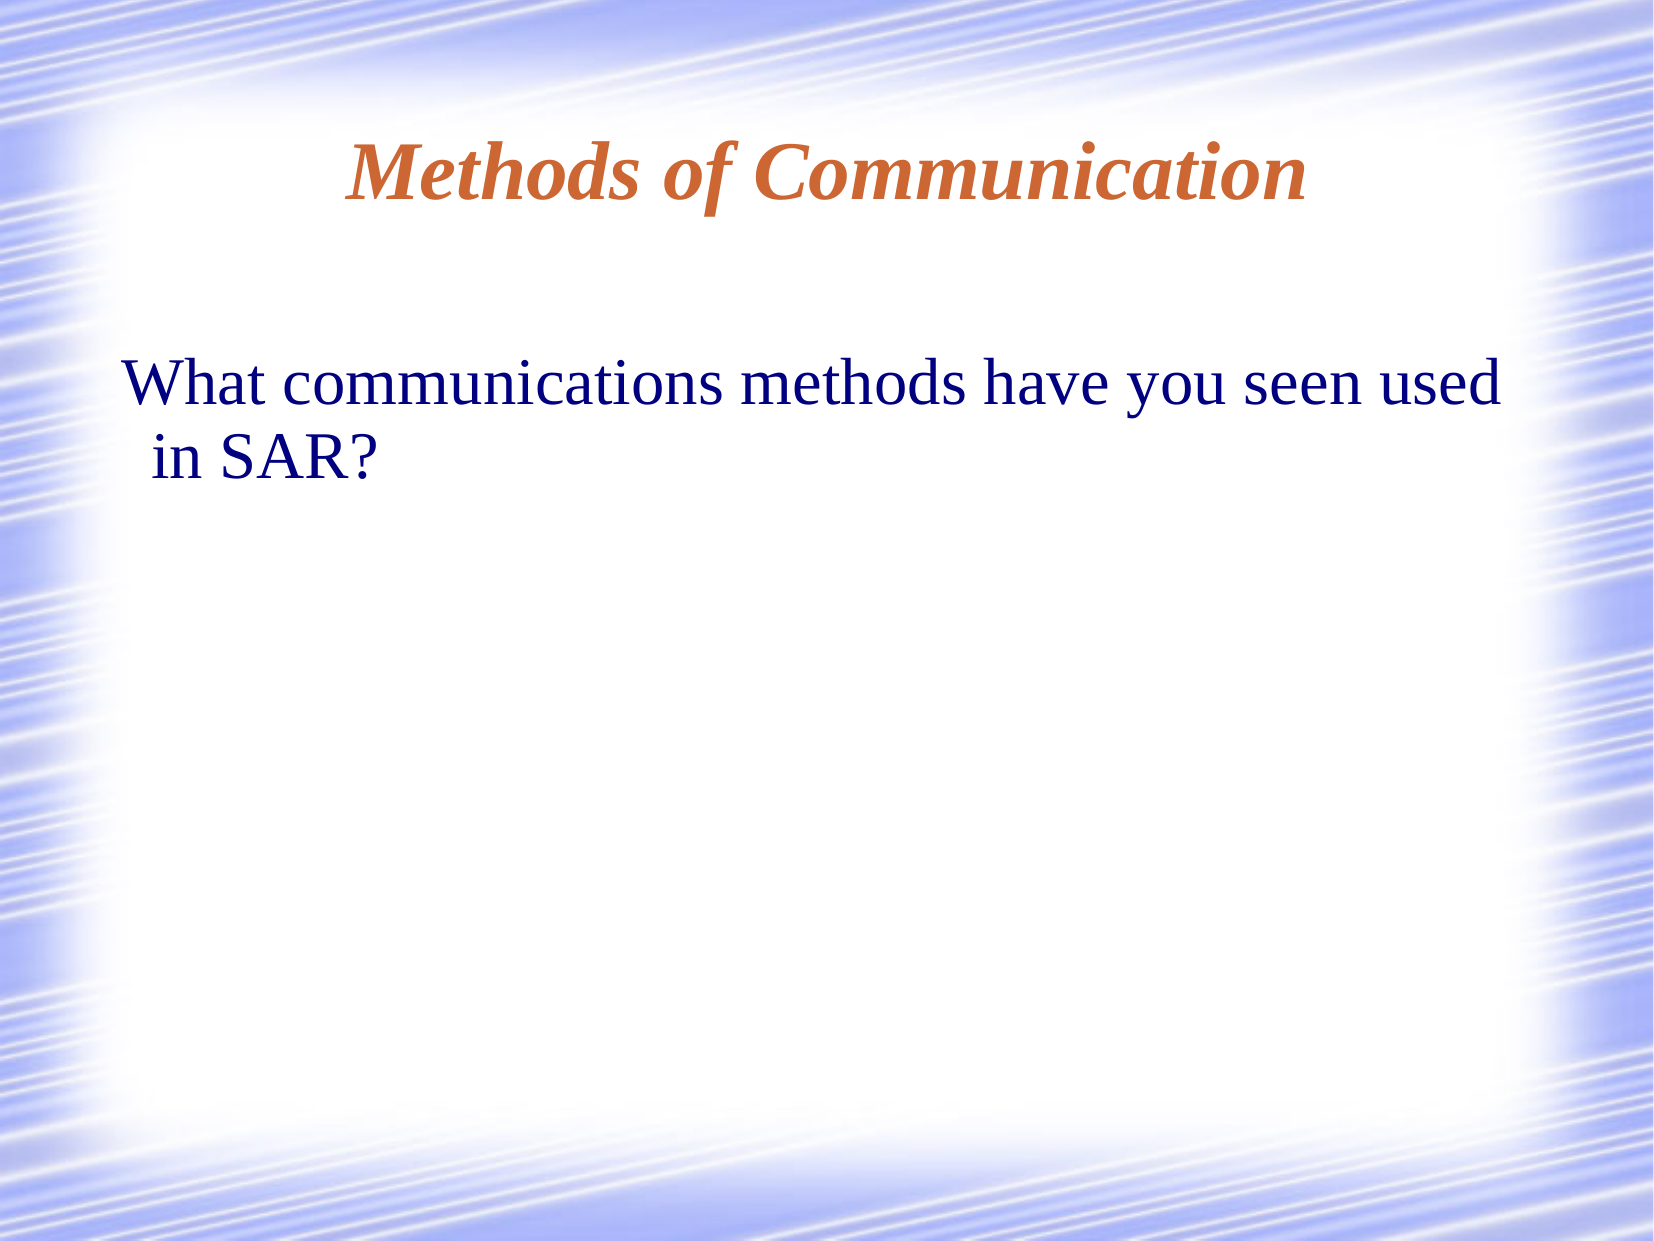

# Methods of Communication
What communications methods have you seen used in SAR?